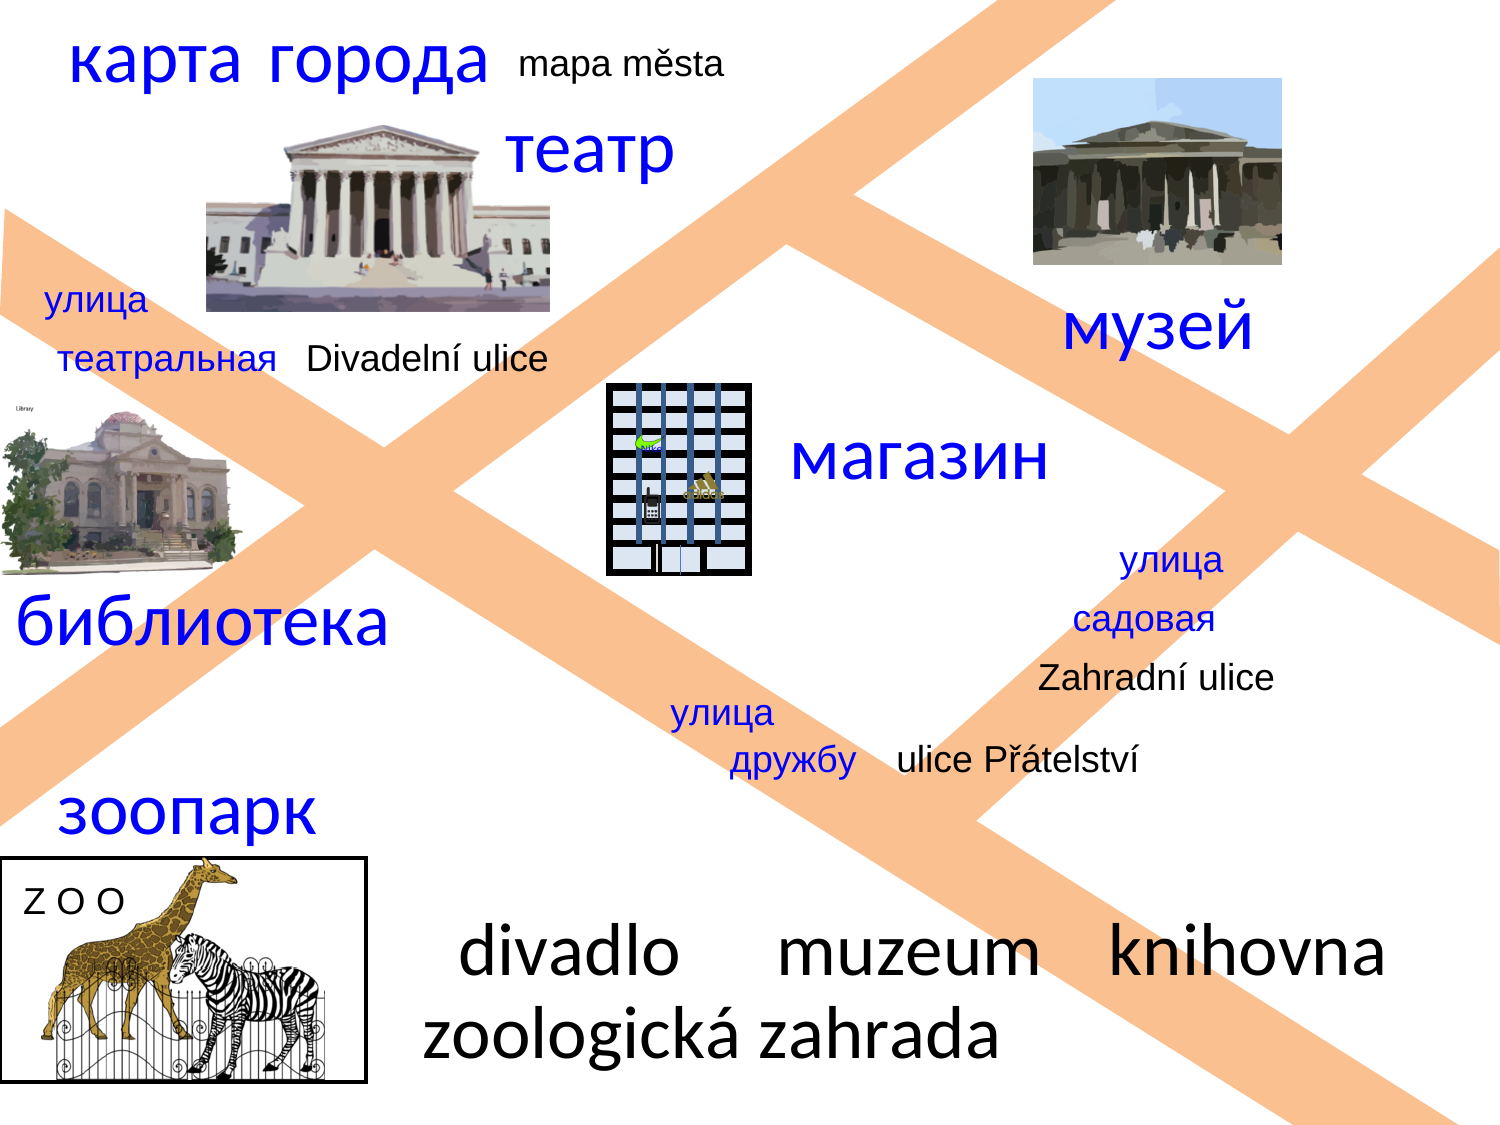

карта
города
mapa města
театр
улица
музей
театральная
Divadelní ulice
магазин
улица
библиотека
садовая
Zahradní ulice
улица
дружбу
ulice Přátelství
зоопарк
Z O O
divadlo
muzeum
knihovna
zoologická zahrada